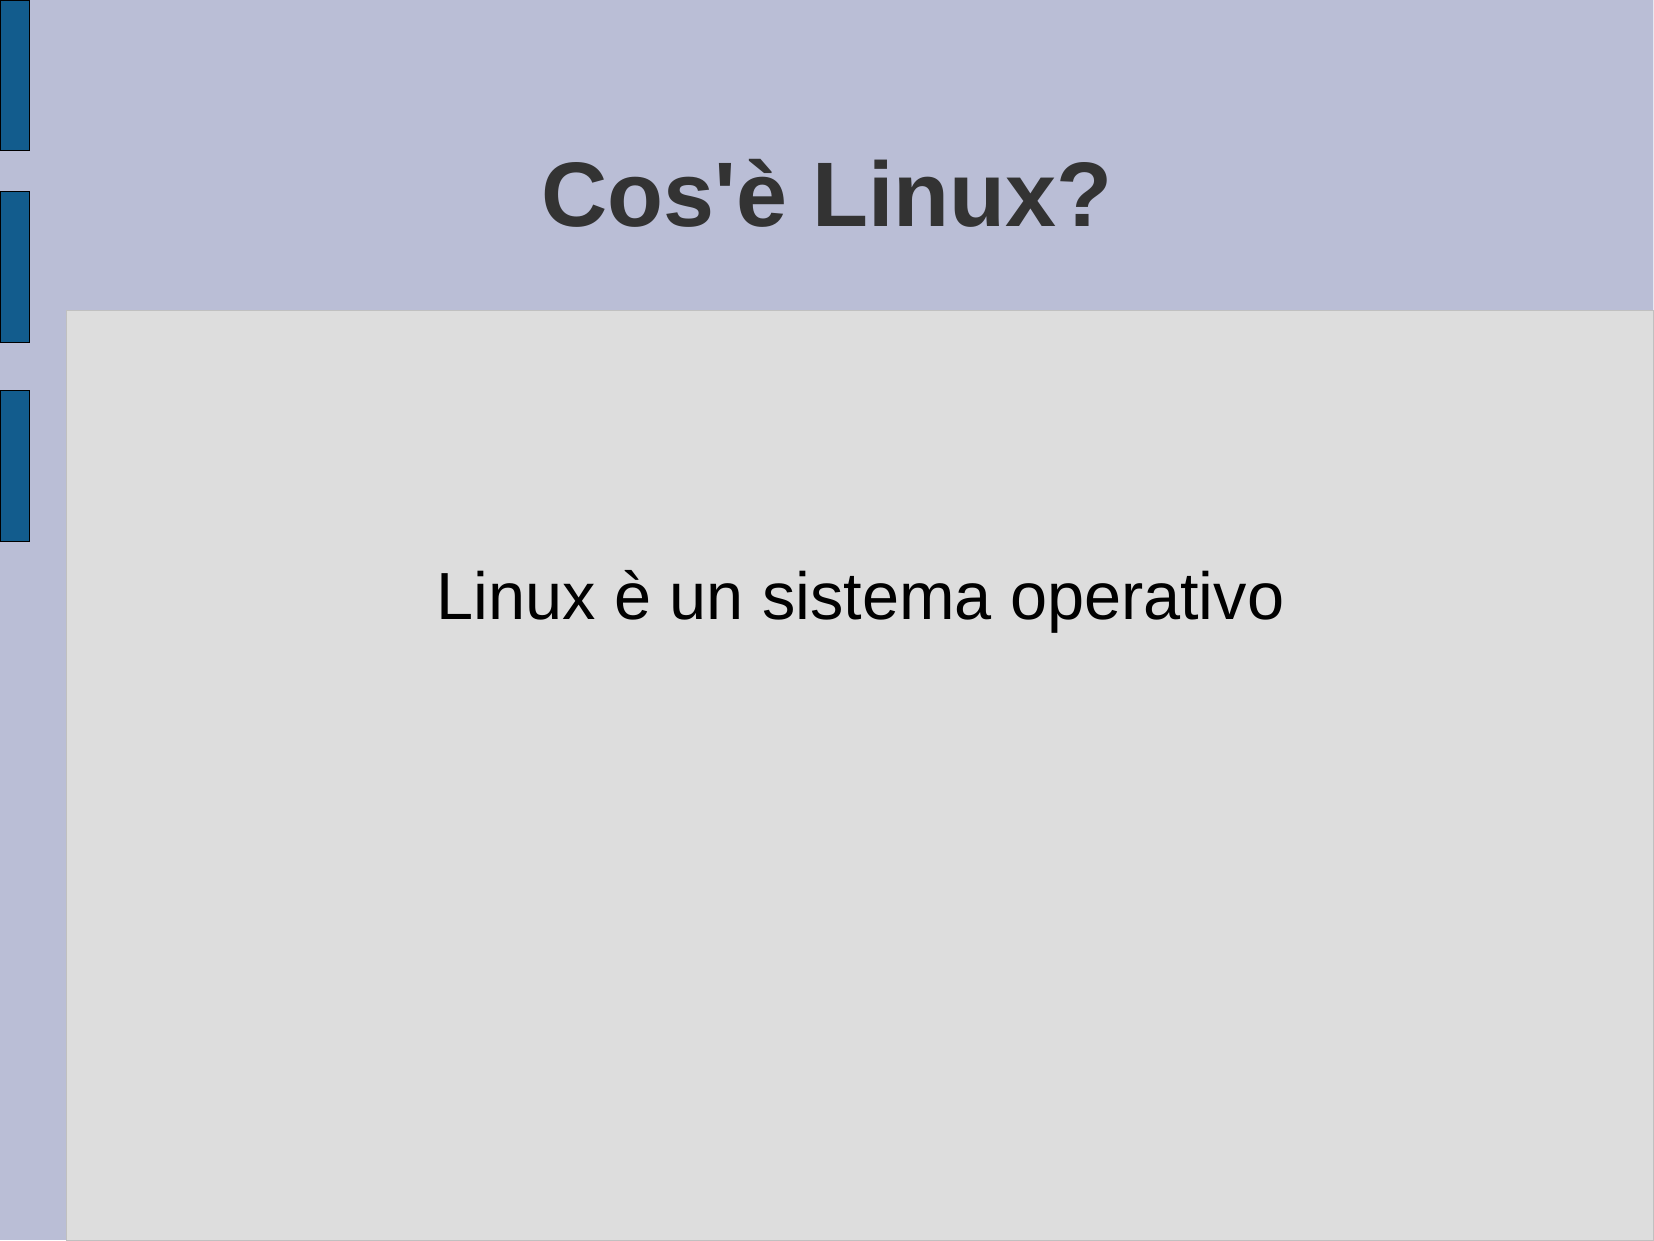

# Cos'è Linux?
Linux è un sistema operativo